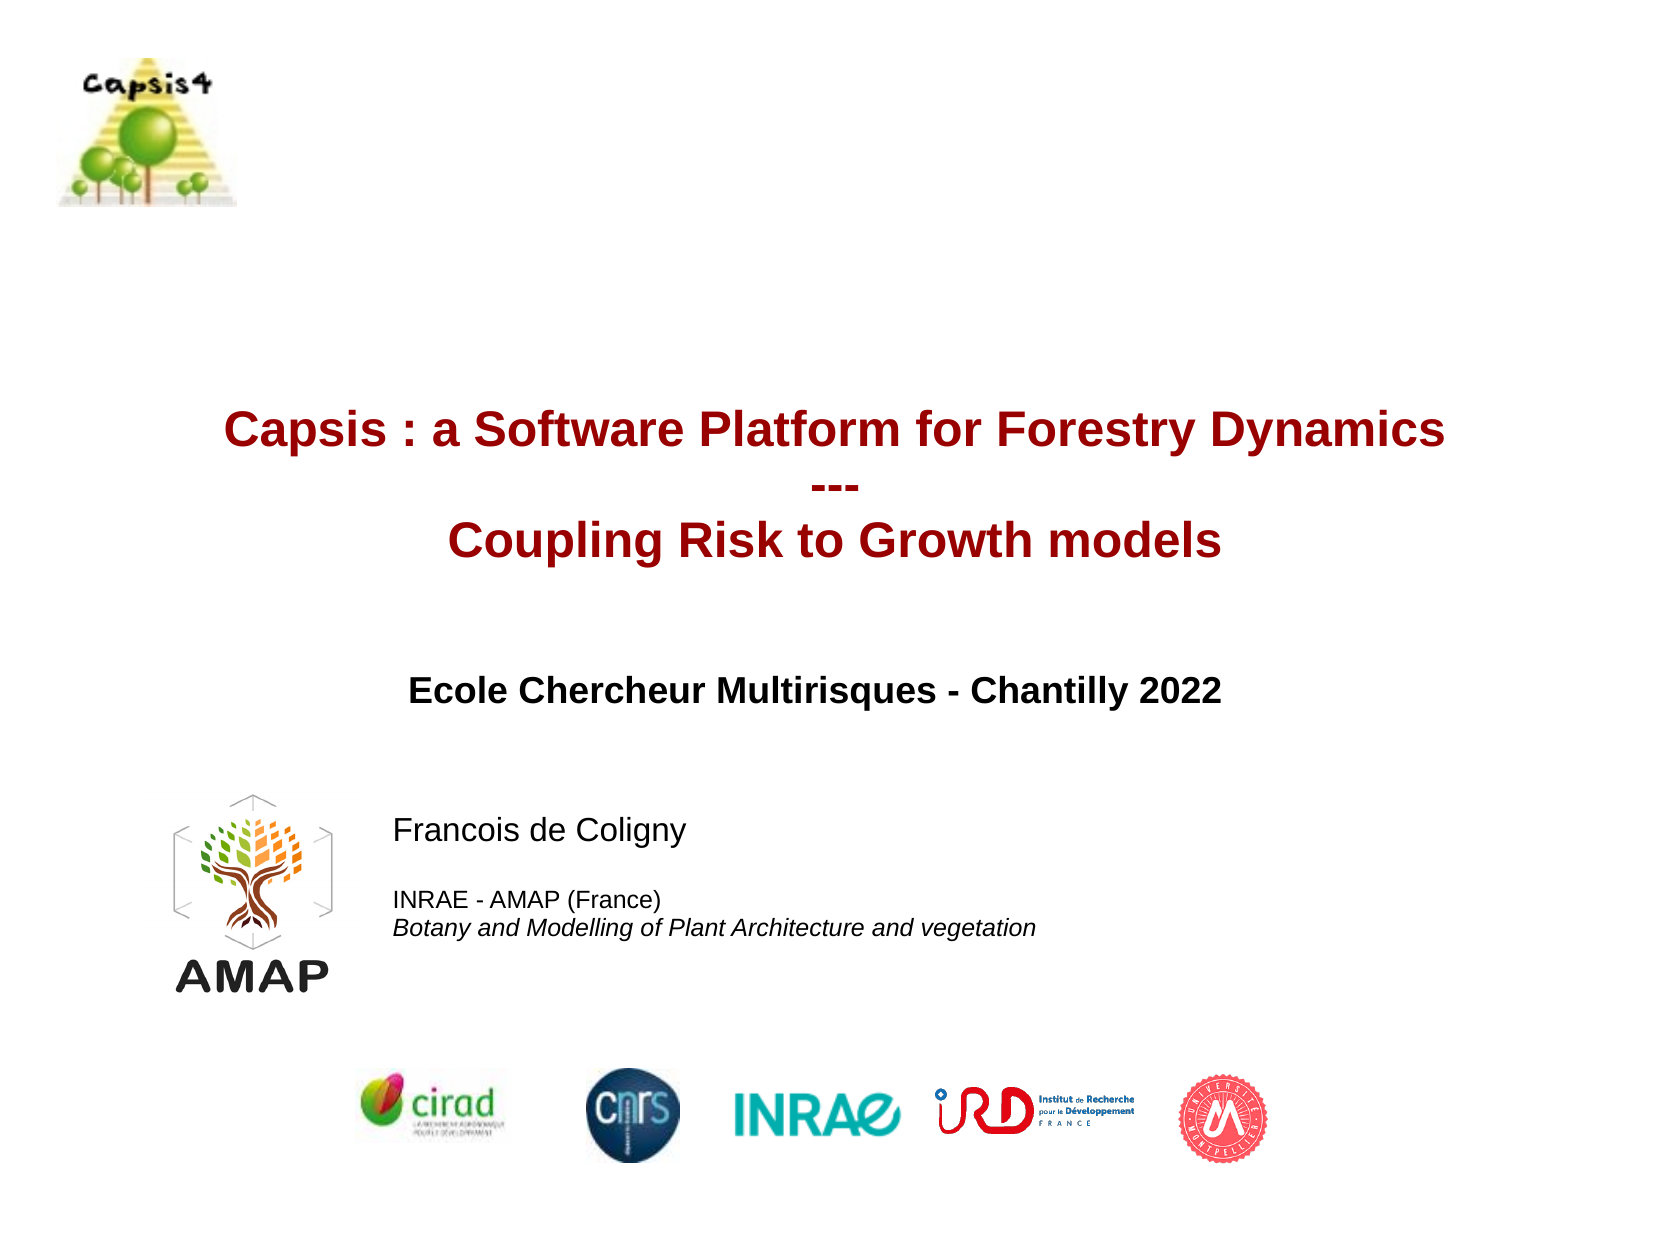

Capsis : a Software Platform for Forestry Dynamics
---
Coupling Risk to Growth models
Ecole Chercheur Multirisques - Chantilly 2022
Francois de Coligny
INRAE - AMAP (France)
Botany and Modelling of Plant Architecture and vegetation